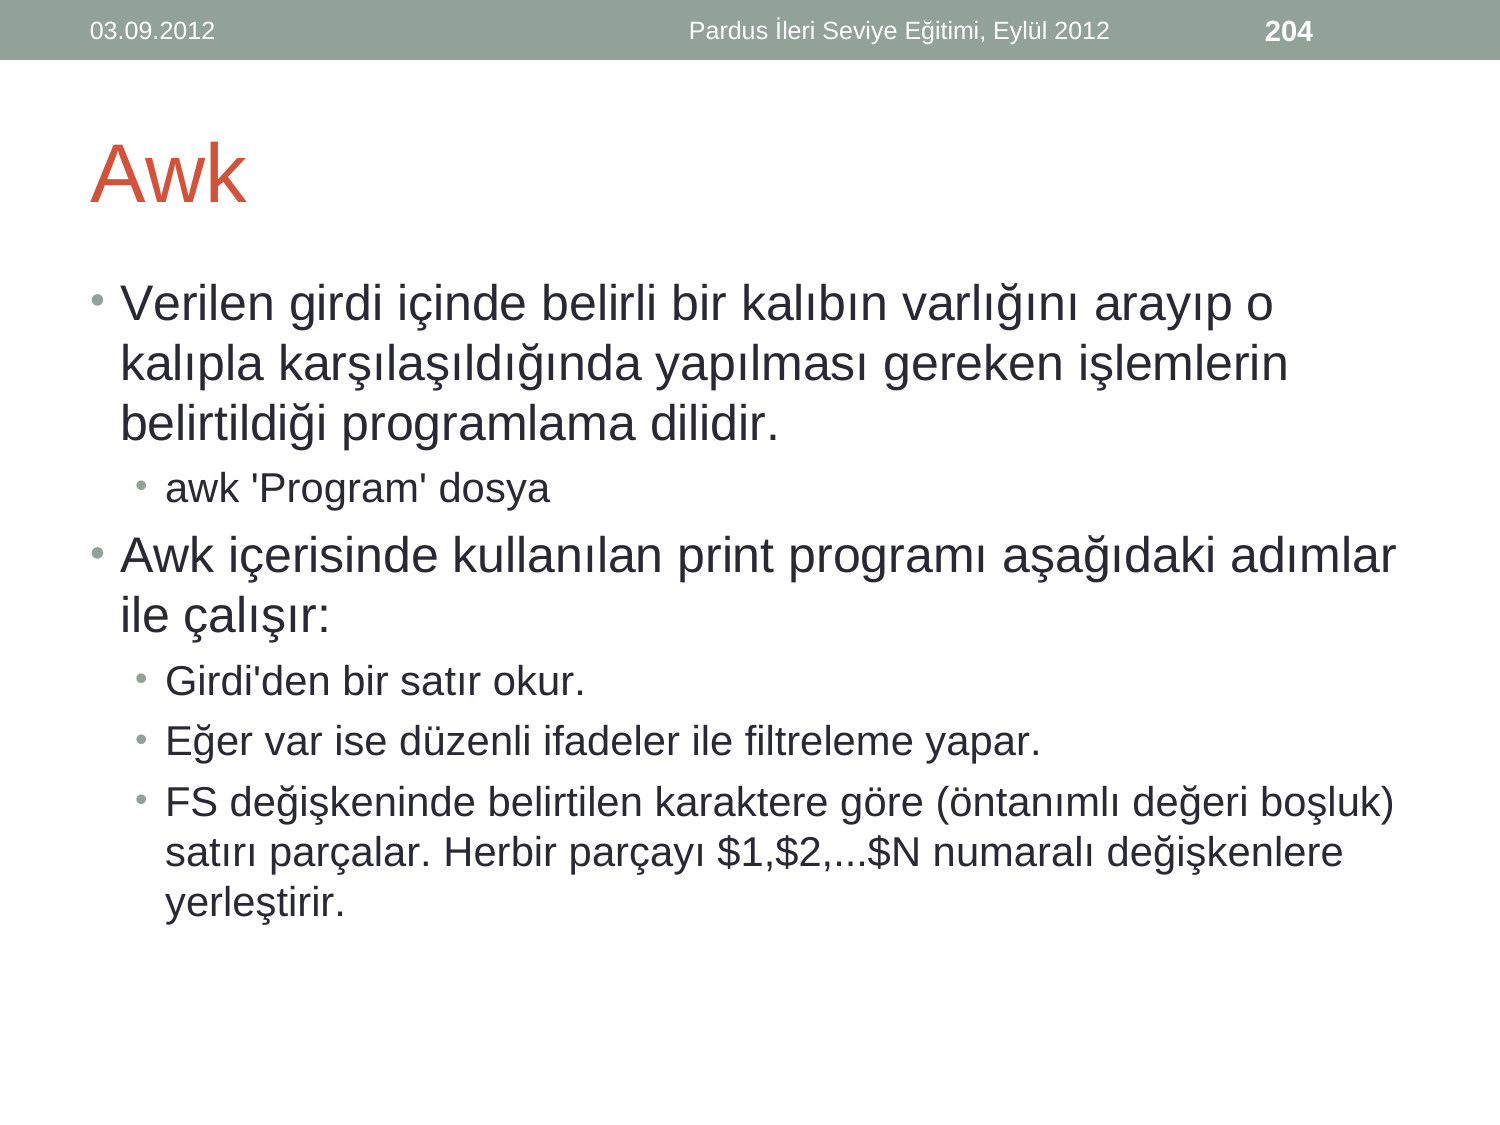

03.09.2012
Pardus İleri Seviye Eğitimi, Eylül 2012
# Awk
Verilen girdi içinde belirli bir kalıbın varlığını arayıp o kalıpla karşılaşıldığında yapılması gereken işlemlerin belirtildiği programlama dilidir.
awk 'Program' dosya
Awk içerisinde kullanılan print programı aşağıdaki adımlar ile çalışır:
Girdi'den bir satır okur.
Eğer var ise düzenli ifadeler ile filtreleme yapar.
FS değişkeninde belirtilen karaktere göre (öntanımlı değeri boşluk) satırı parçalar. Herbir parçayı $1,$2,...$N numaralı değişkenlere yerleştirir.